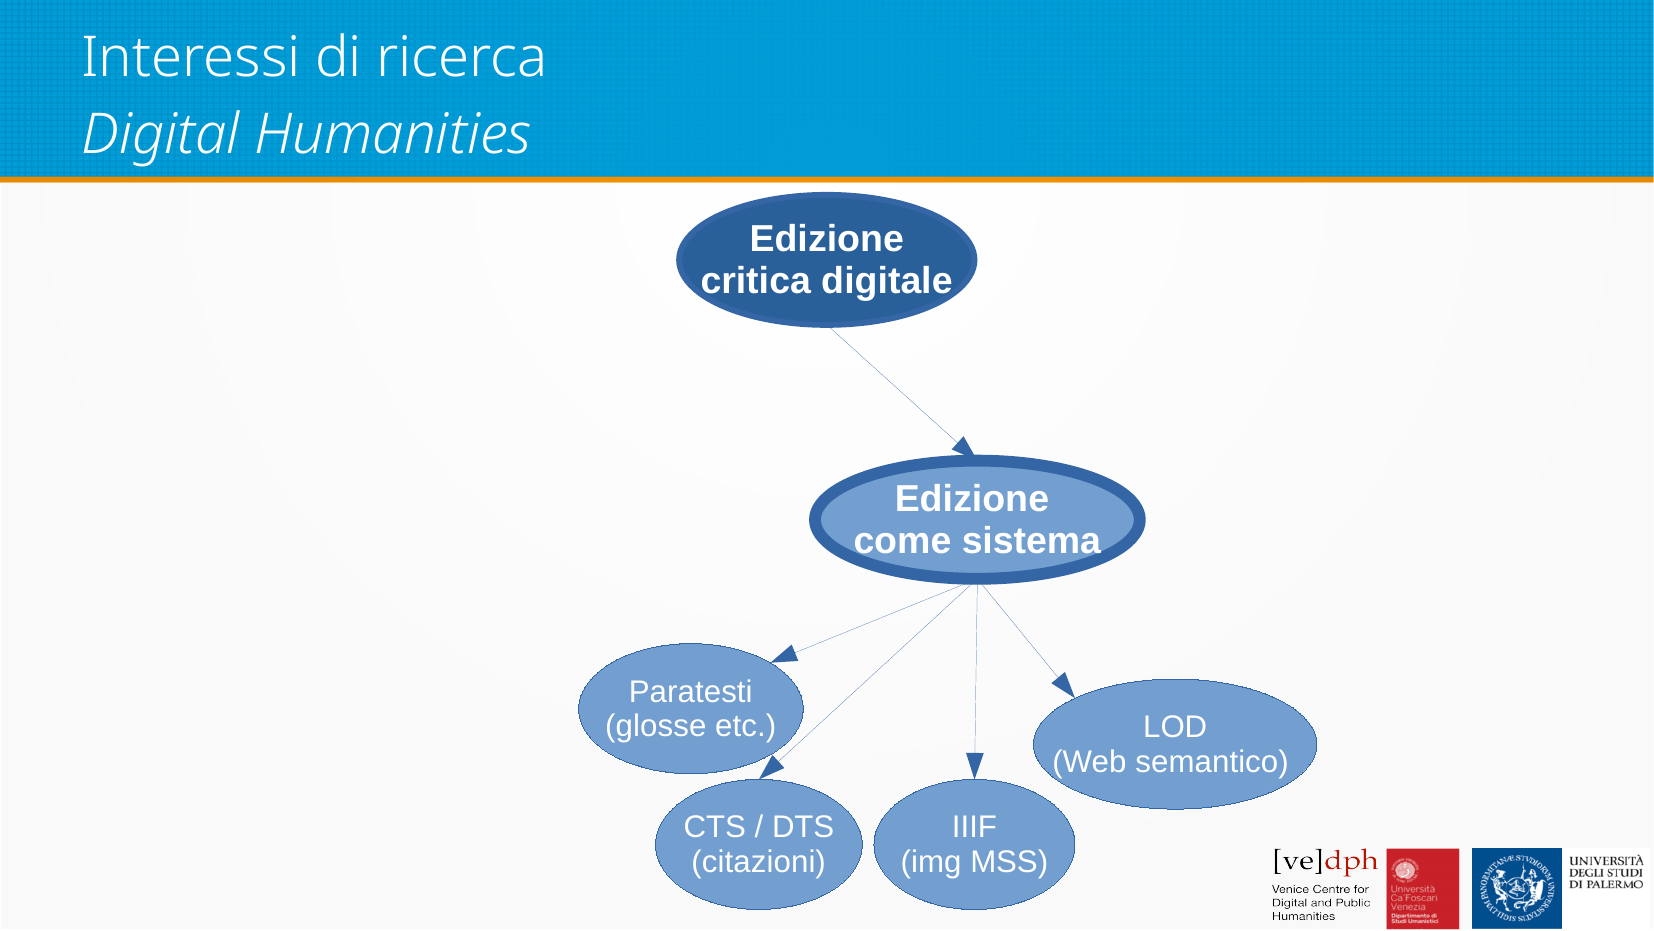

# Interessi di ricerca Digital Humanities
Edizione
critica digitale
Edizione
come sistema
Paratesti
(glosse etc.)
LOD
(Web semantico)
CTS / DTS
(citazioni)
IIIF
(img MSS)